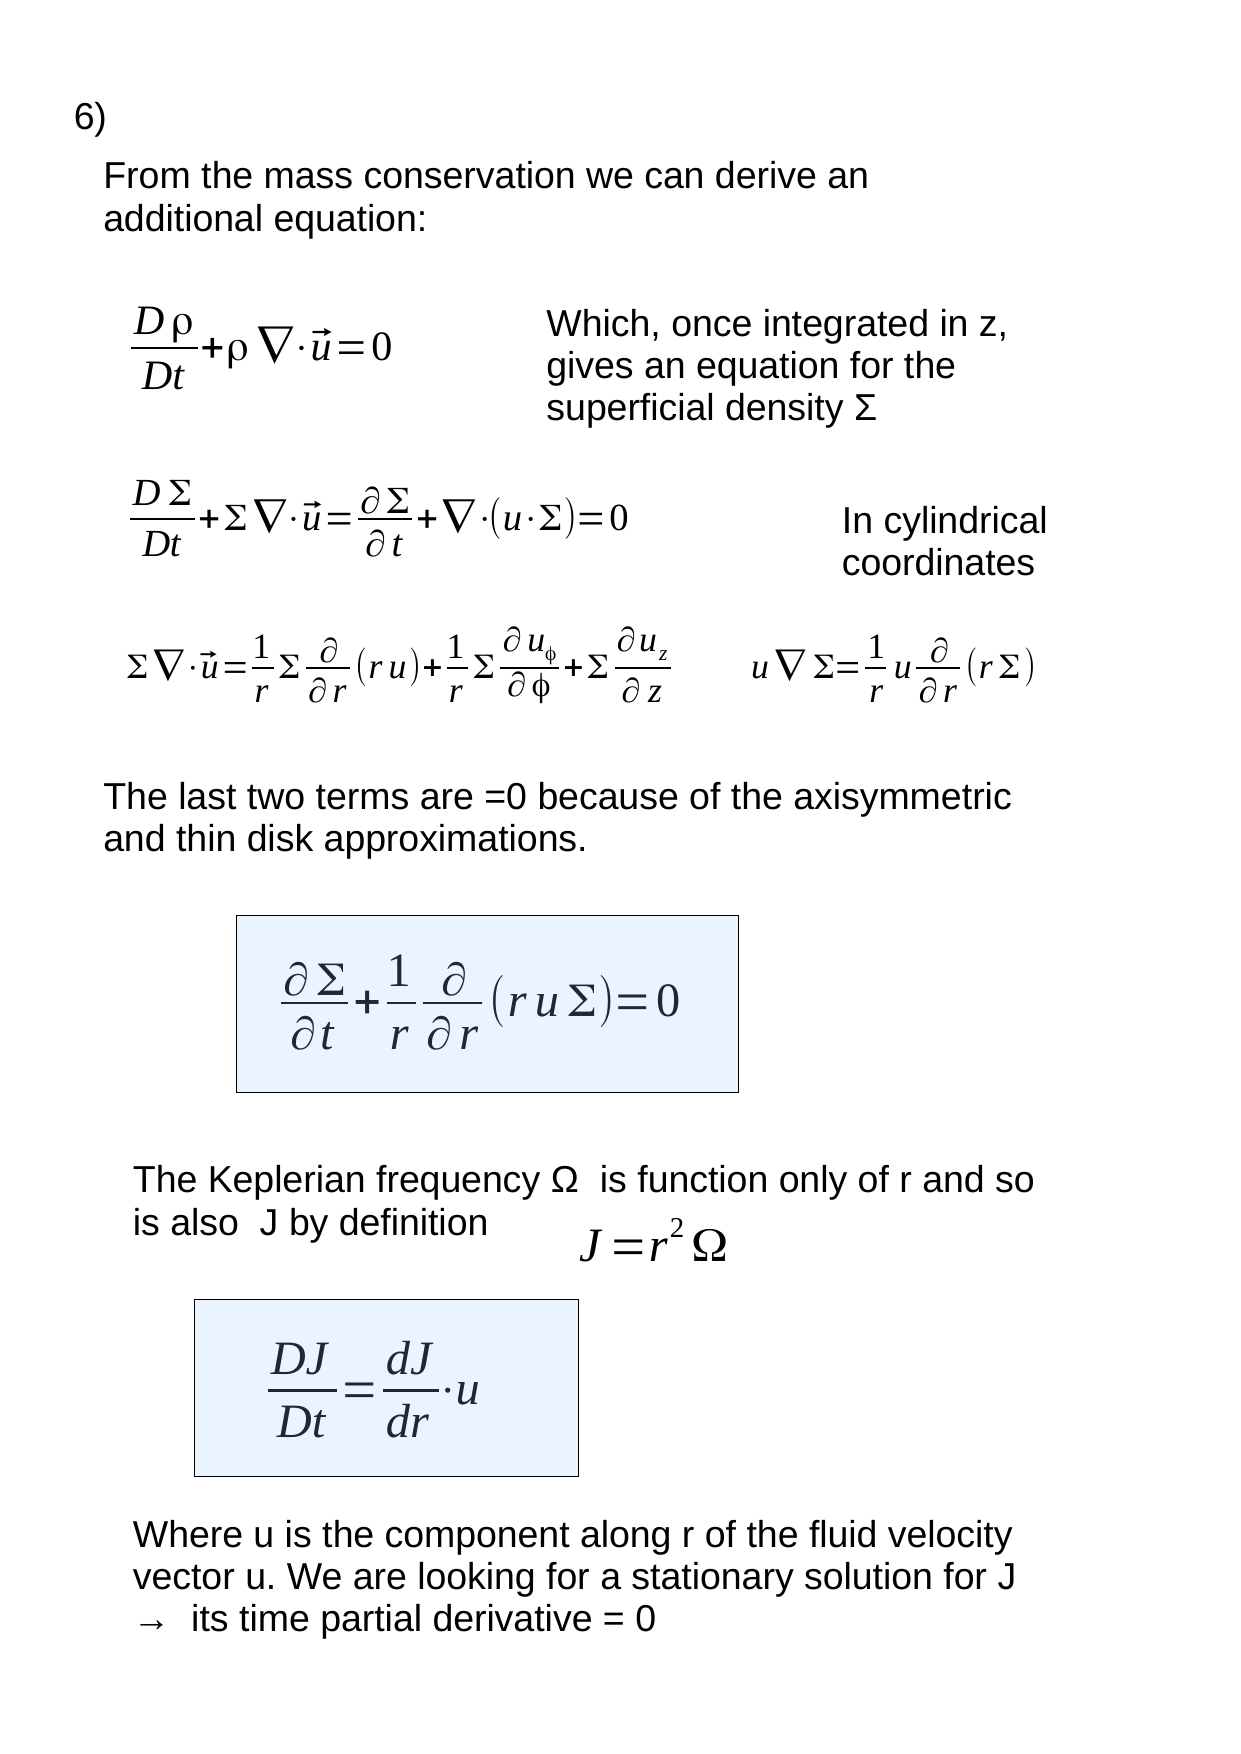

6)
From the mass conservation we can derive an additional equation:
Which, once integrated in z, gives an equation for the superficial density Σ
In cylindrical coordinates
The last two terms are =0 because of the axisymmetric and thin disk approximations.
The Keplerian frequency Ω is function only of r and so is also J by definition
Where u is the component along r of the fluid velocity vector u. We are looking for a stationary solution for J → its time partial derivative = 0